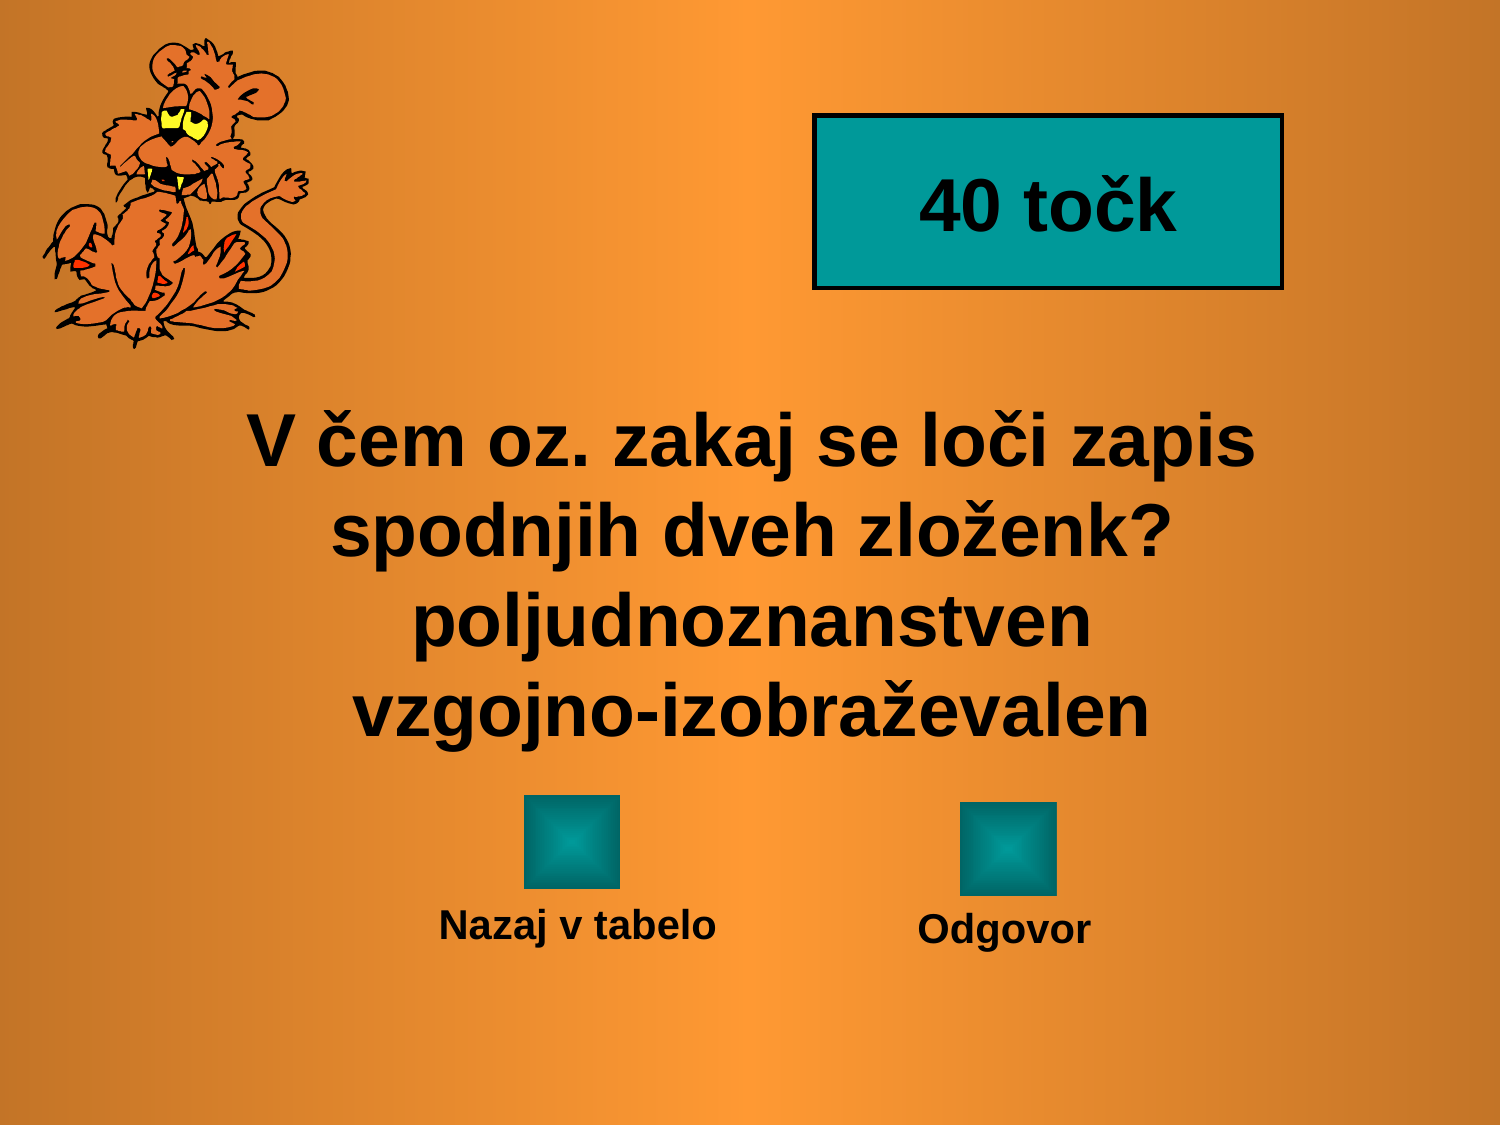

40 točk
# V čem oz. zakaj se loči zapis spodnjih dveh zloženk? poljudnoznanstven vzgojno-izobraževalen
Nazaj v tabelo
Odgovor